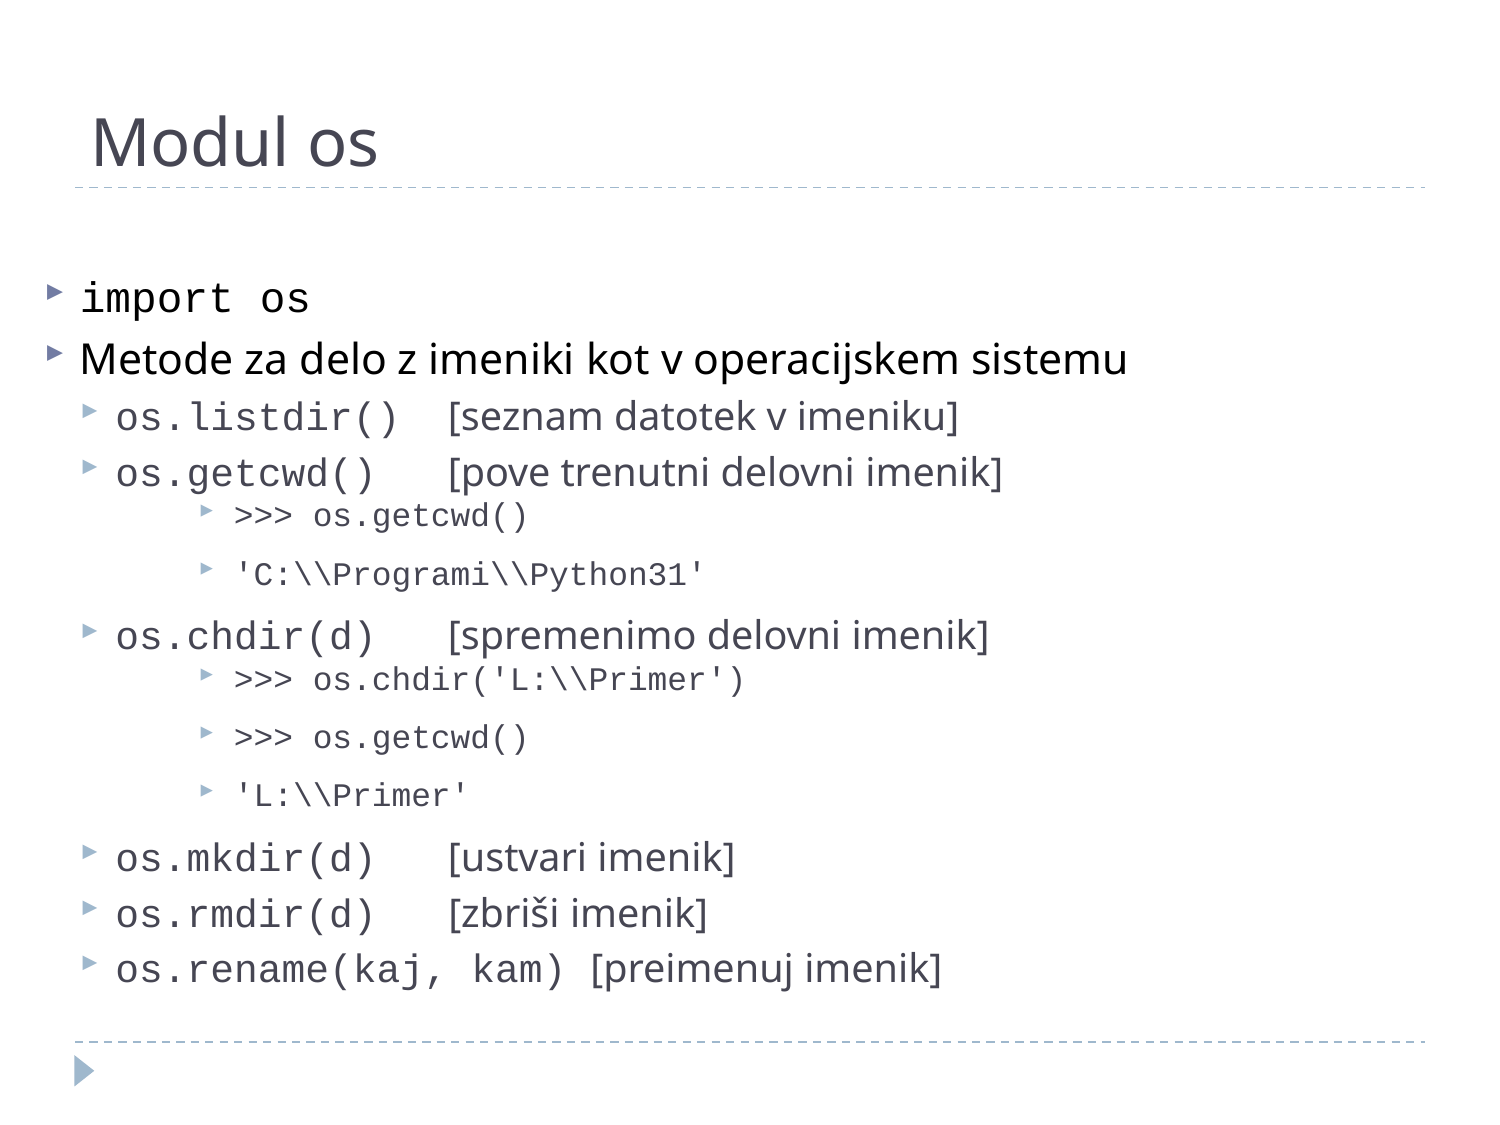

# Modul os
import os
Metode za delo z imeniki kot v operacijskem sistemu
os.listdir() [seznam datotek v imeniku]
os.getcwd() [pove trenutni delovni imenik]
>>> os.getcwd()
'C:\\Programi\\Python31'
os.chdir(d) [spremenimo delovni imenik]
>>> os.chdir('L:\\Primer')
>>> os.getcwd()
'L:\\Primer'
os.mkdir(d) [ustvari imenik]
os.rmdir(d) [zbriši imenik]
os.rename(kaj, kam) [preimenuj imenik]